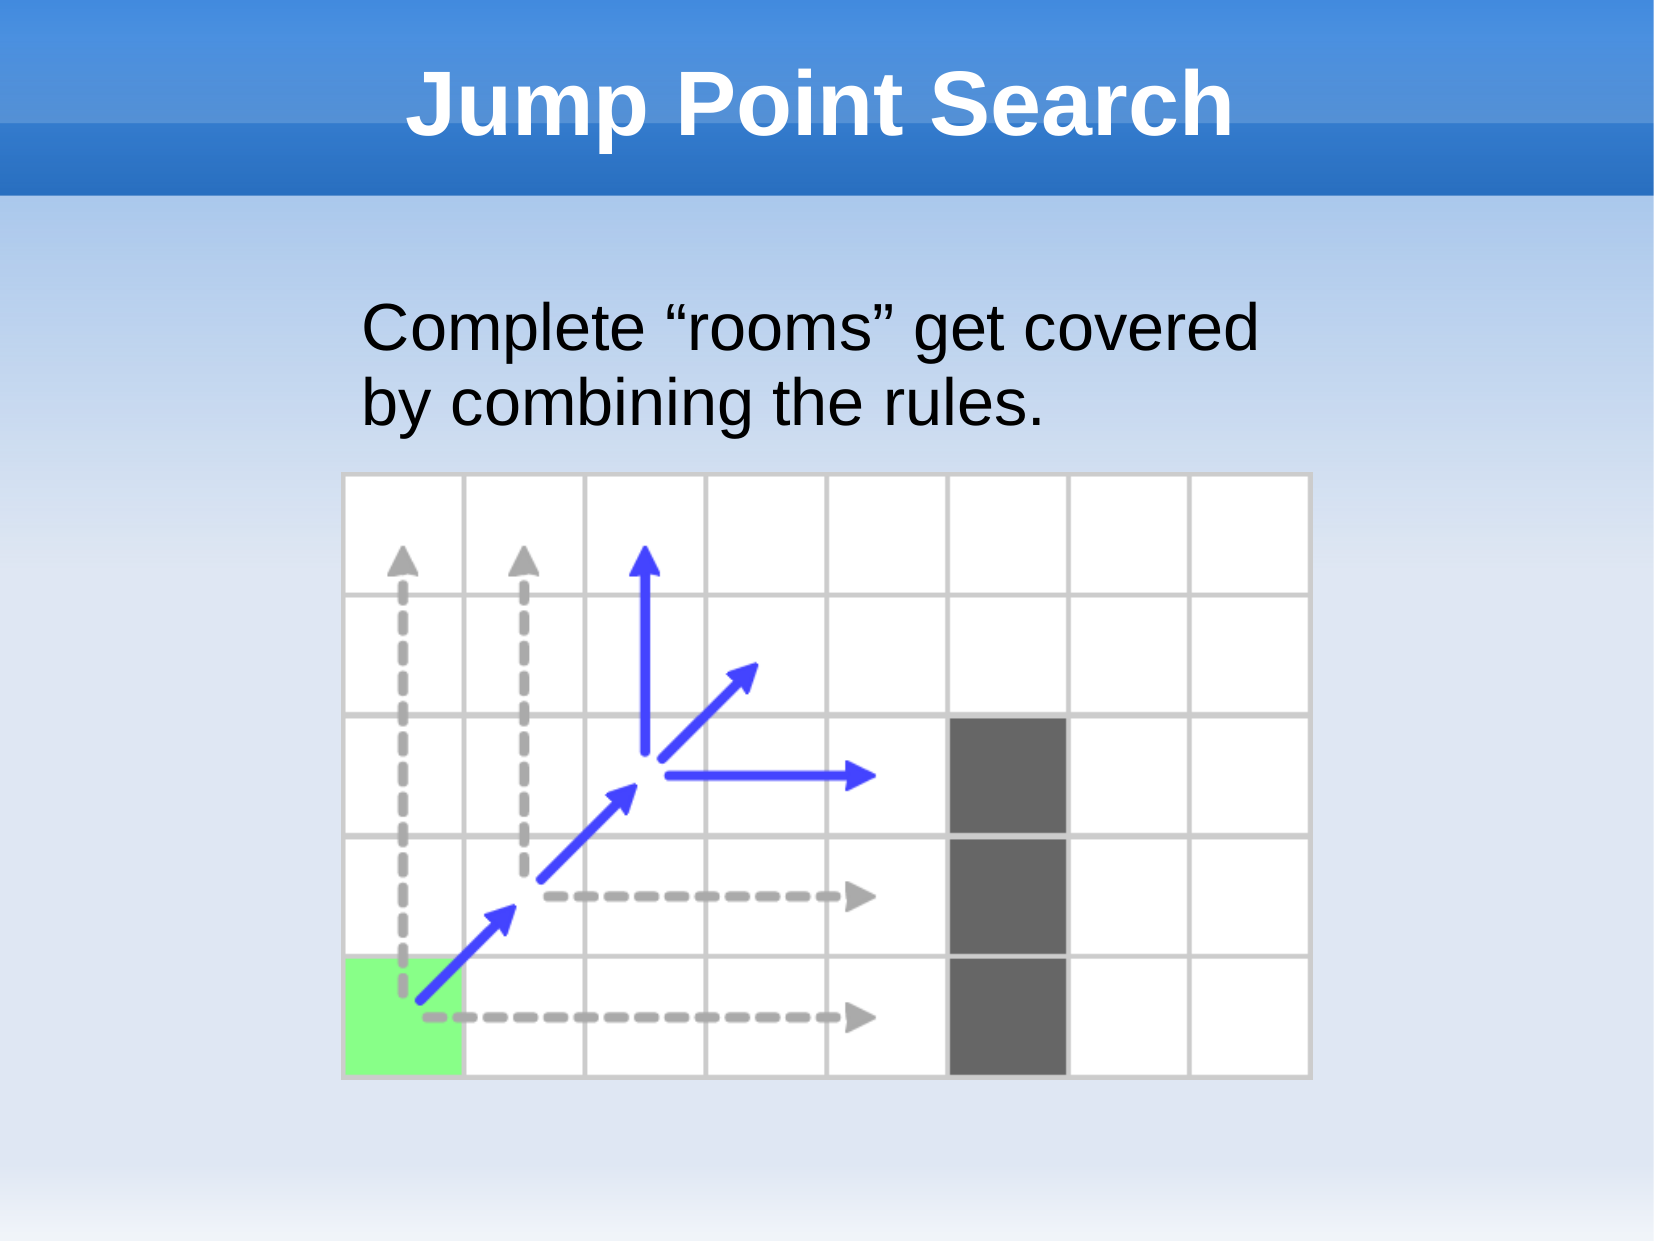

# Jump Point Search
Complete “rooms” get covered by combining the rules.